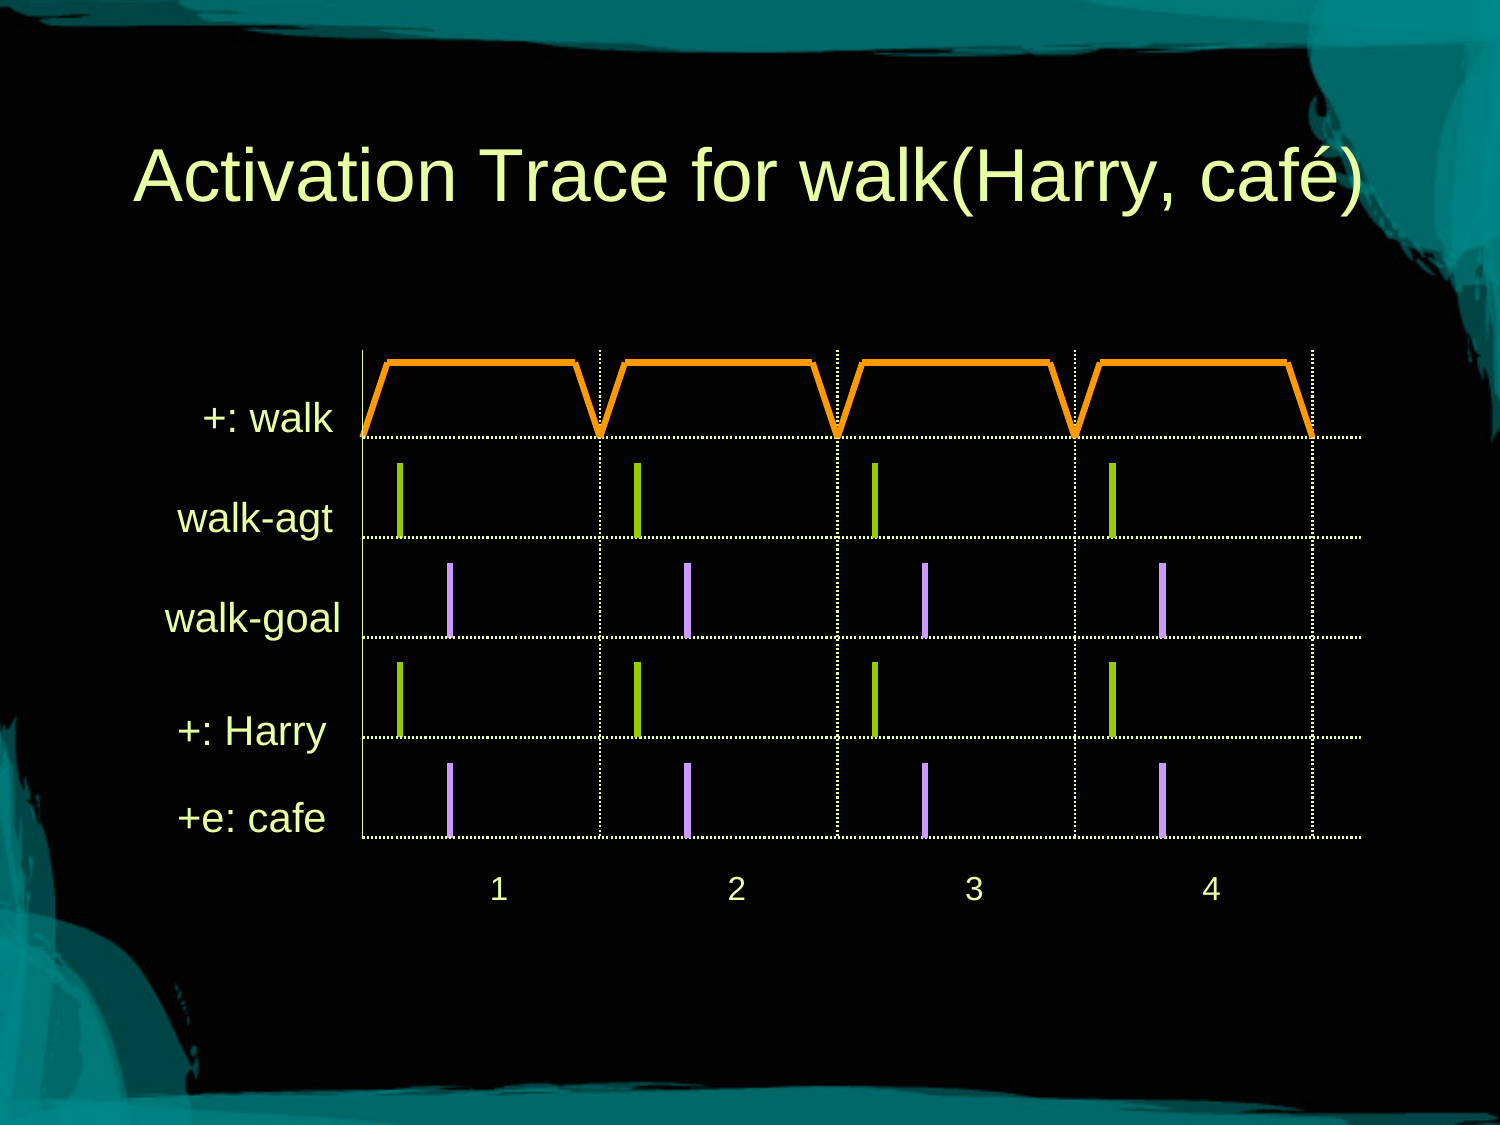

# Activation Trace for walk(Harry, café)
+: walk
walk-agt
walk-goal
+: Harry
+e: cafe
1
2
3
4